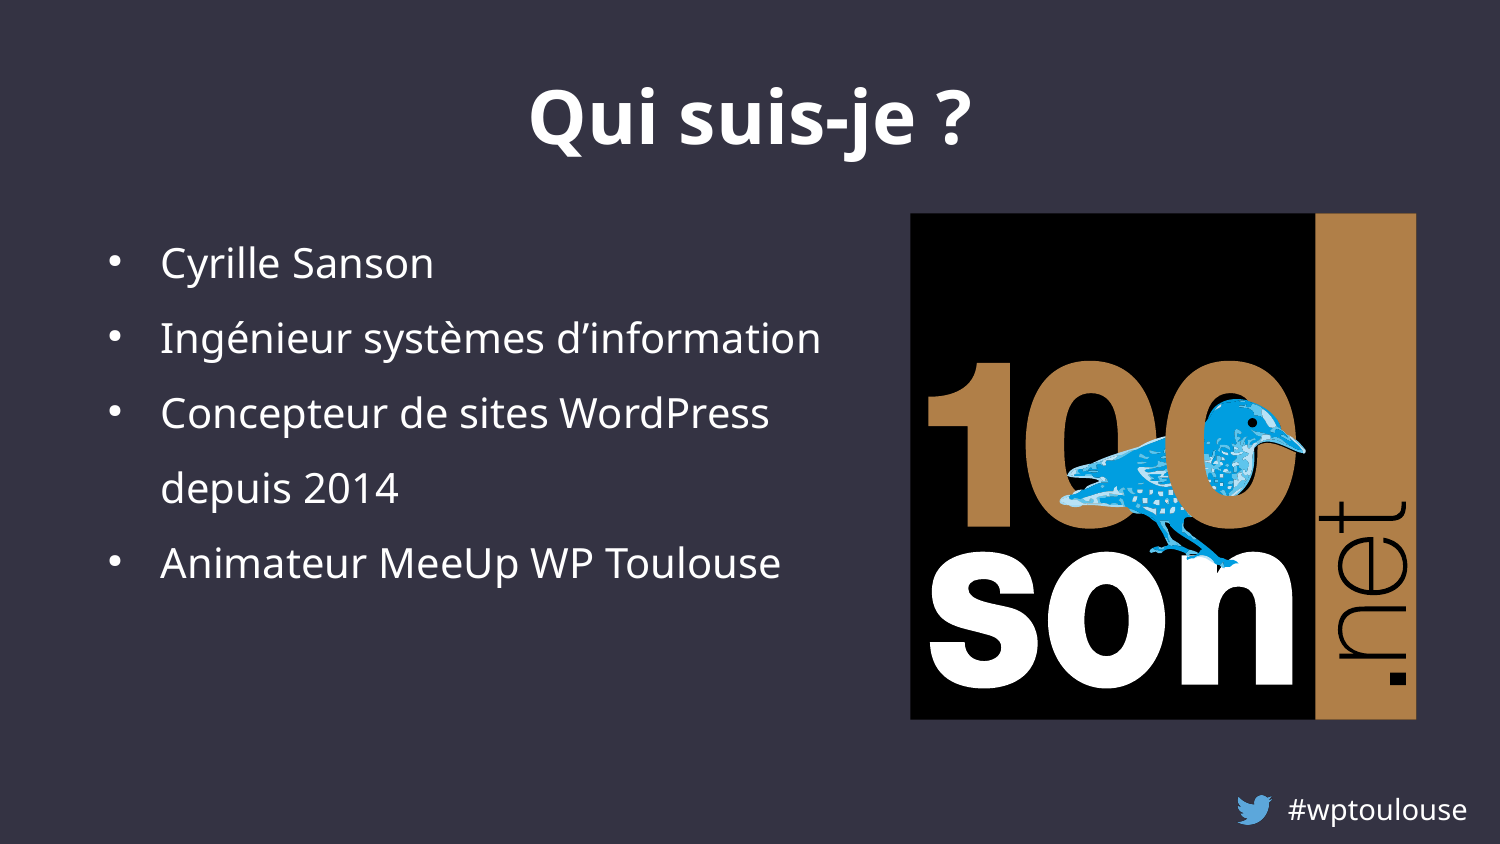

# Qui suis-je ?
Cyrille Sanson
Ingénieur systèmes d’information
Concepteur de sites WordPress depuis 2014
Animateur MeeUp WP Toulouse
#wptoulouse